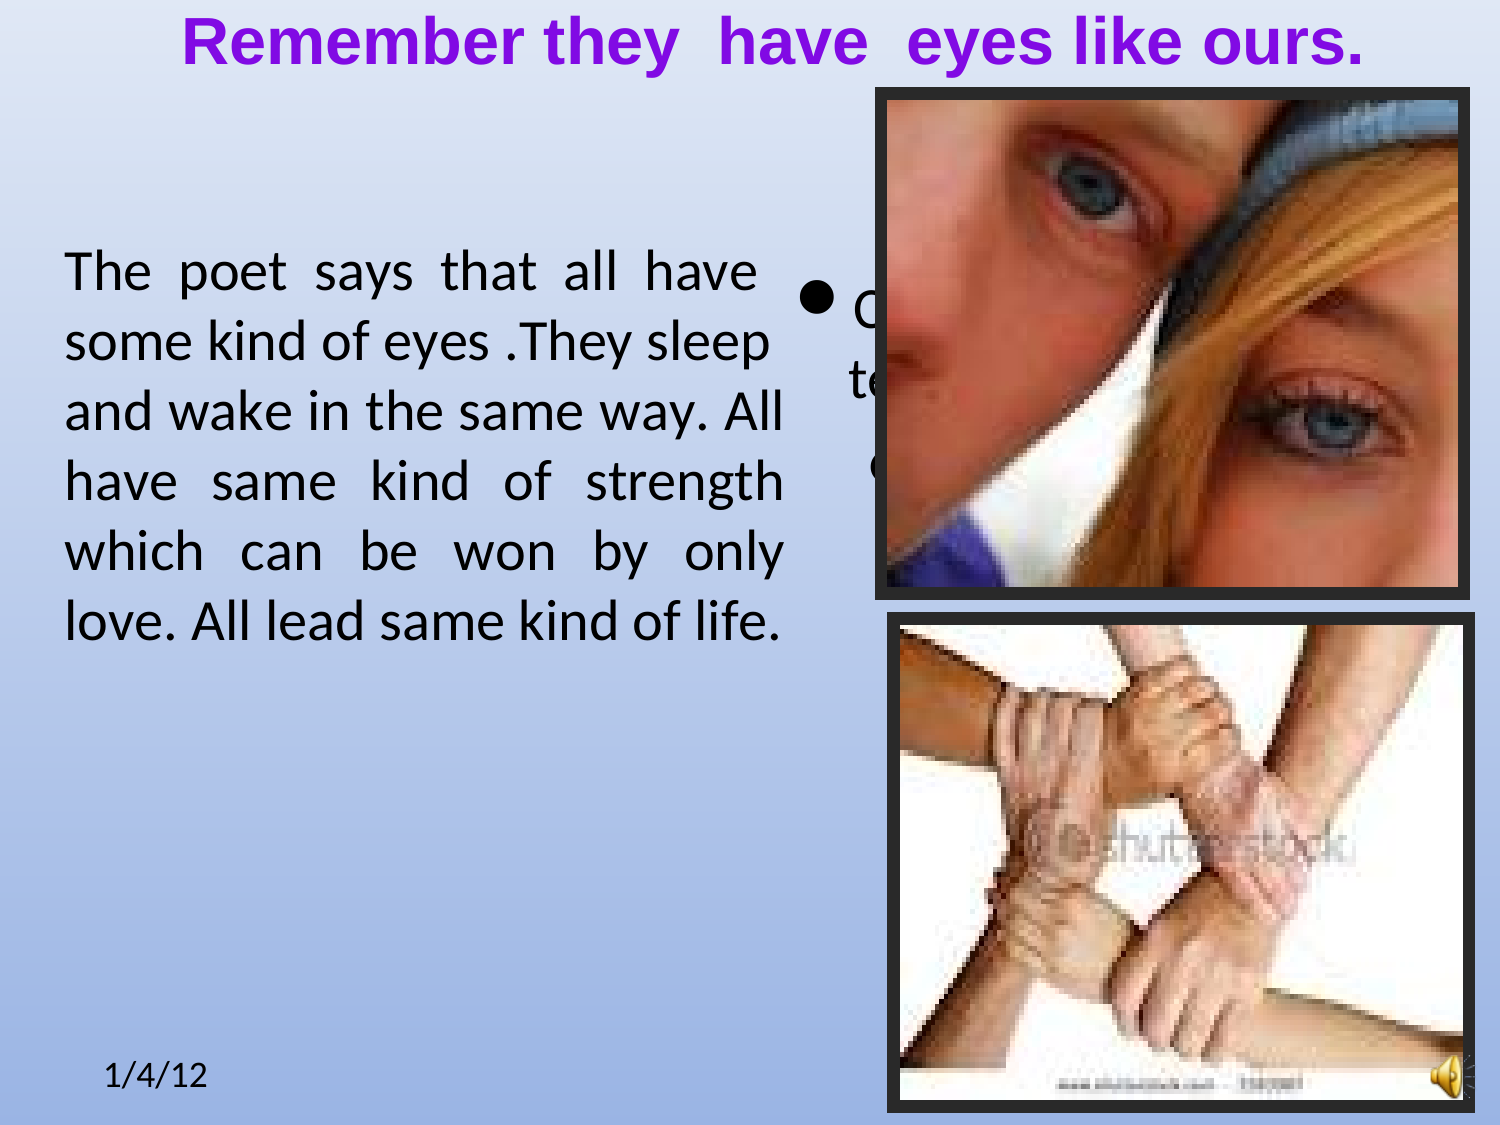

Remember they have eyes like ours.
The poet says that all have some kind of eyes .They sleep and wake in the same way. All have same kind of strength which can be won by only love. All lead same kind of life.